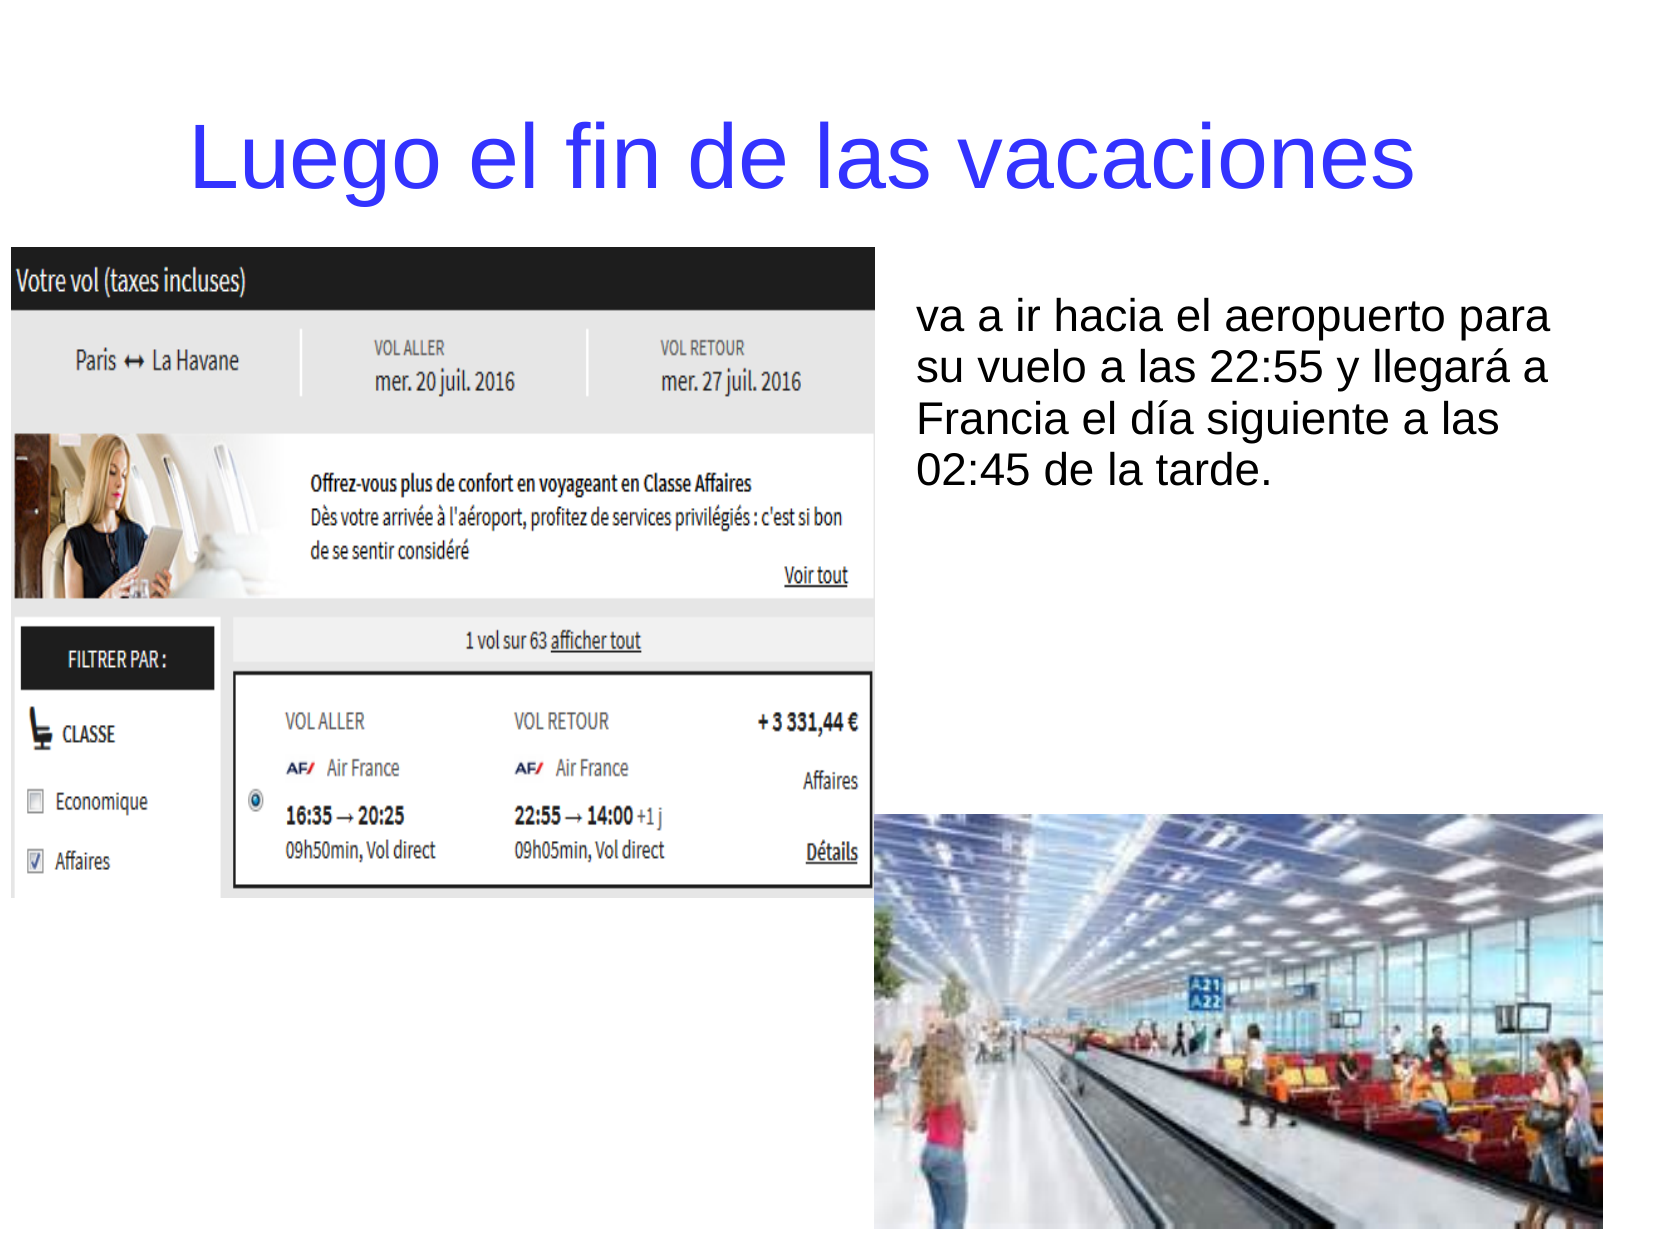

# Luego el fin de las vacaciones
va a ir hacia el aeropuerto para su vuelo a las 22:55 y llegará a Francia el día siguiente a las 02:45 de la tarde.